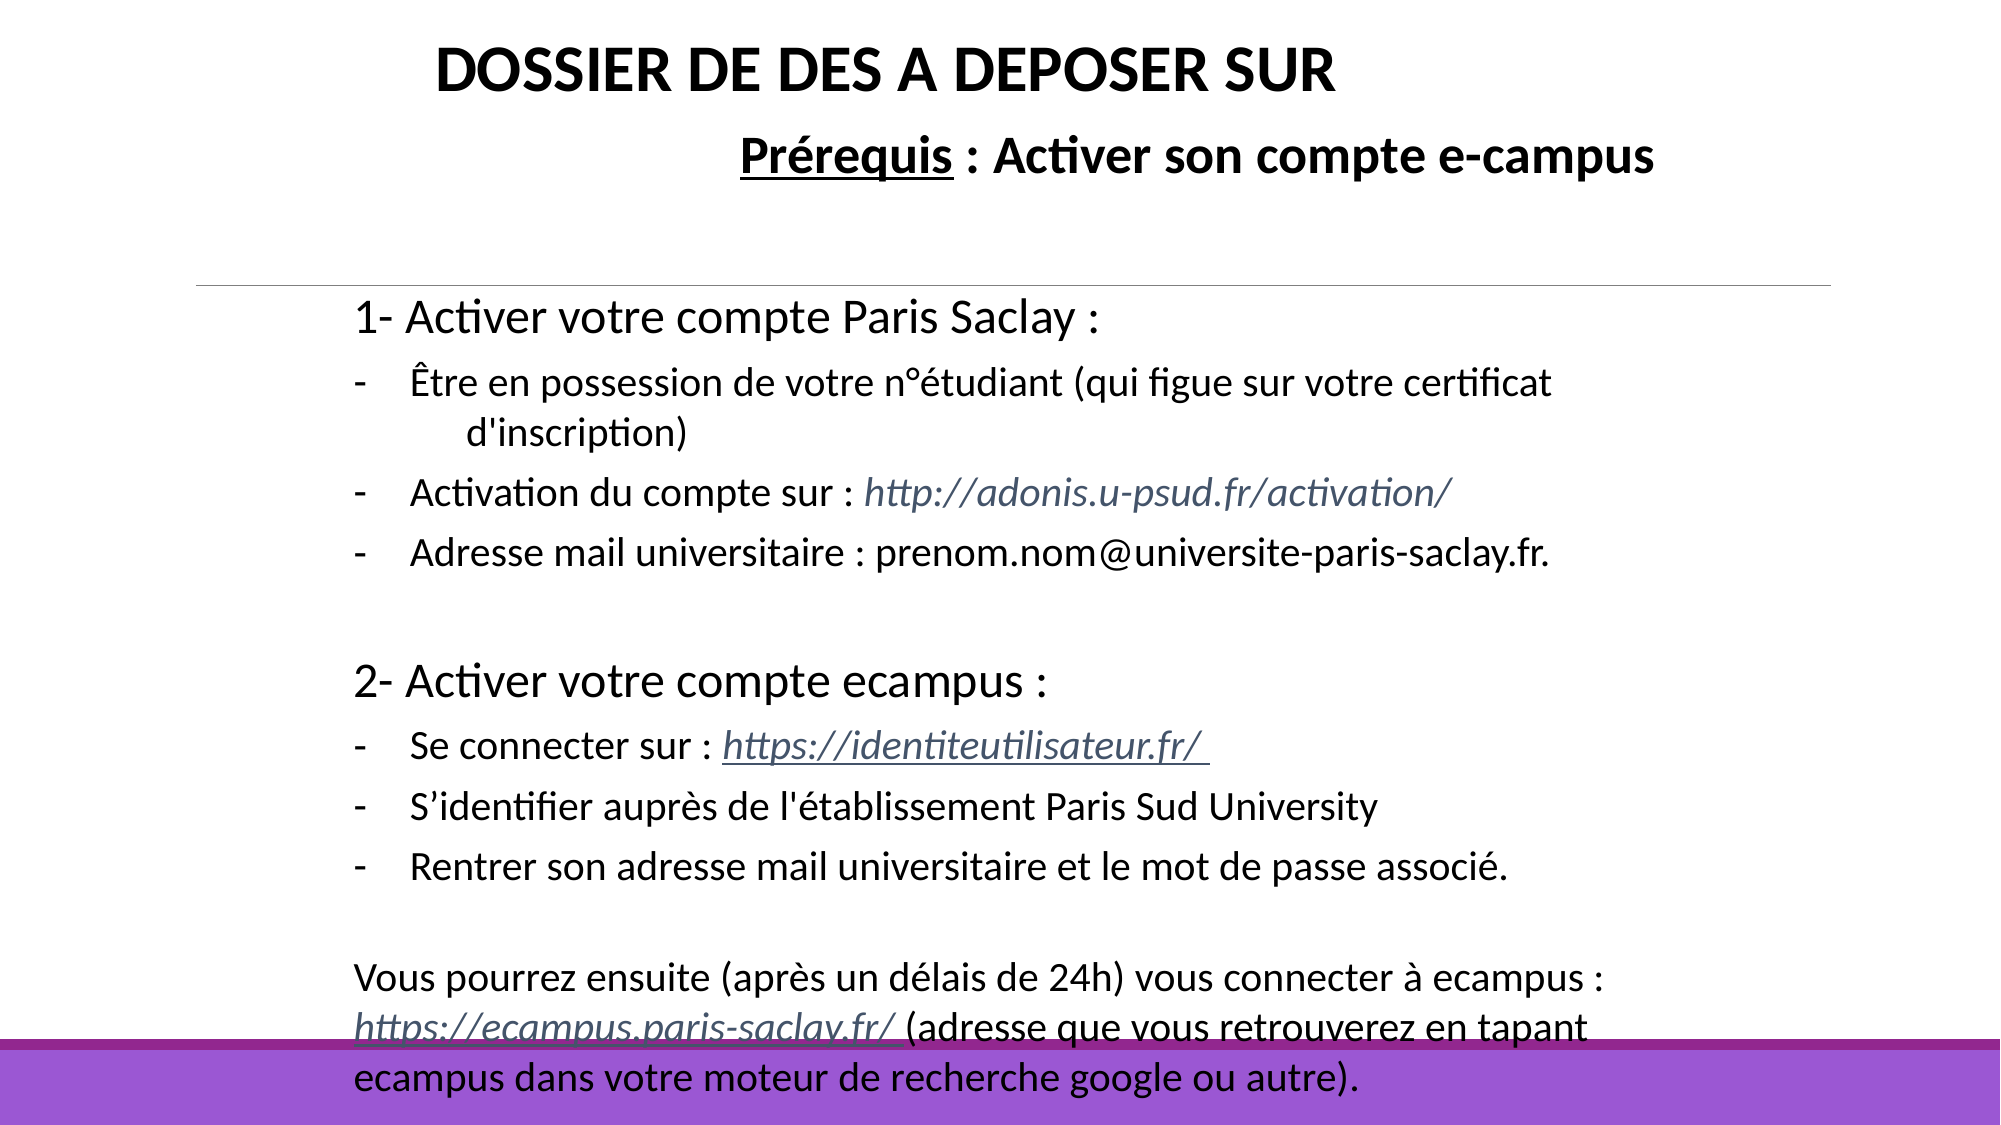

LE DOSSIER DE DES A DEPOSER SUR
#
Prérequis : Activer son compte e-campus
1- Activer votre compte Paris Saclay :
Être en possession de votre n°étudiant (qui figue sur votre certificat d'inscription)
Activation du compte sur : http://adonis.u-psud.fr/activation/
Adresse mail universitaire : prenom.nom@universite-paris-saclay.fr.
2- Activer votre compte ecampus :
Se connecter sur : https://identiteutilisateur.fr/
S’identifier auprès de l'établissement Paris Sud University
Rentrer son adresse mail universitaire et le mot de passe associé.
Vous pourrez ensuite (après un délais de 24h) vous connecter à ecampus : https://ecampus.paris-saclay.fr/ (adresse que vous retrouverez en tapant ecampus dans votre moteur de recherche google ou autre).